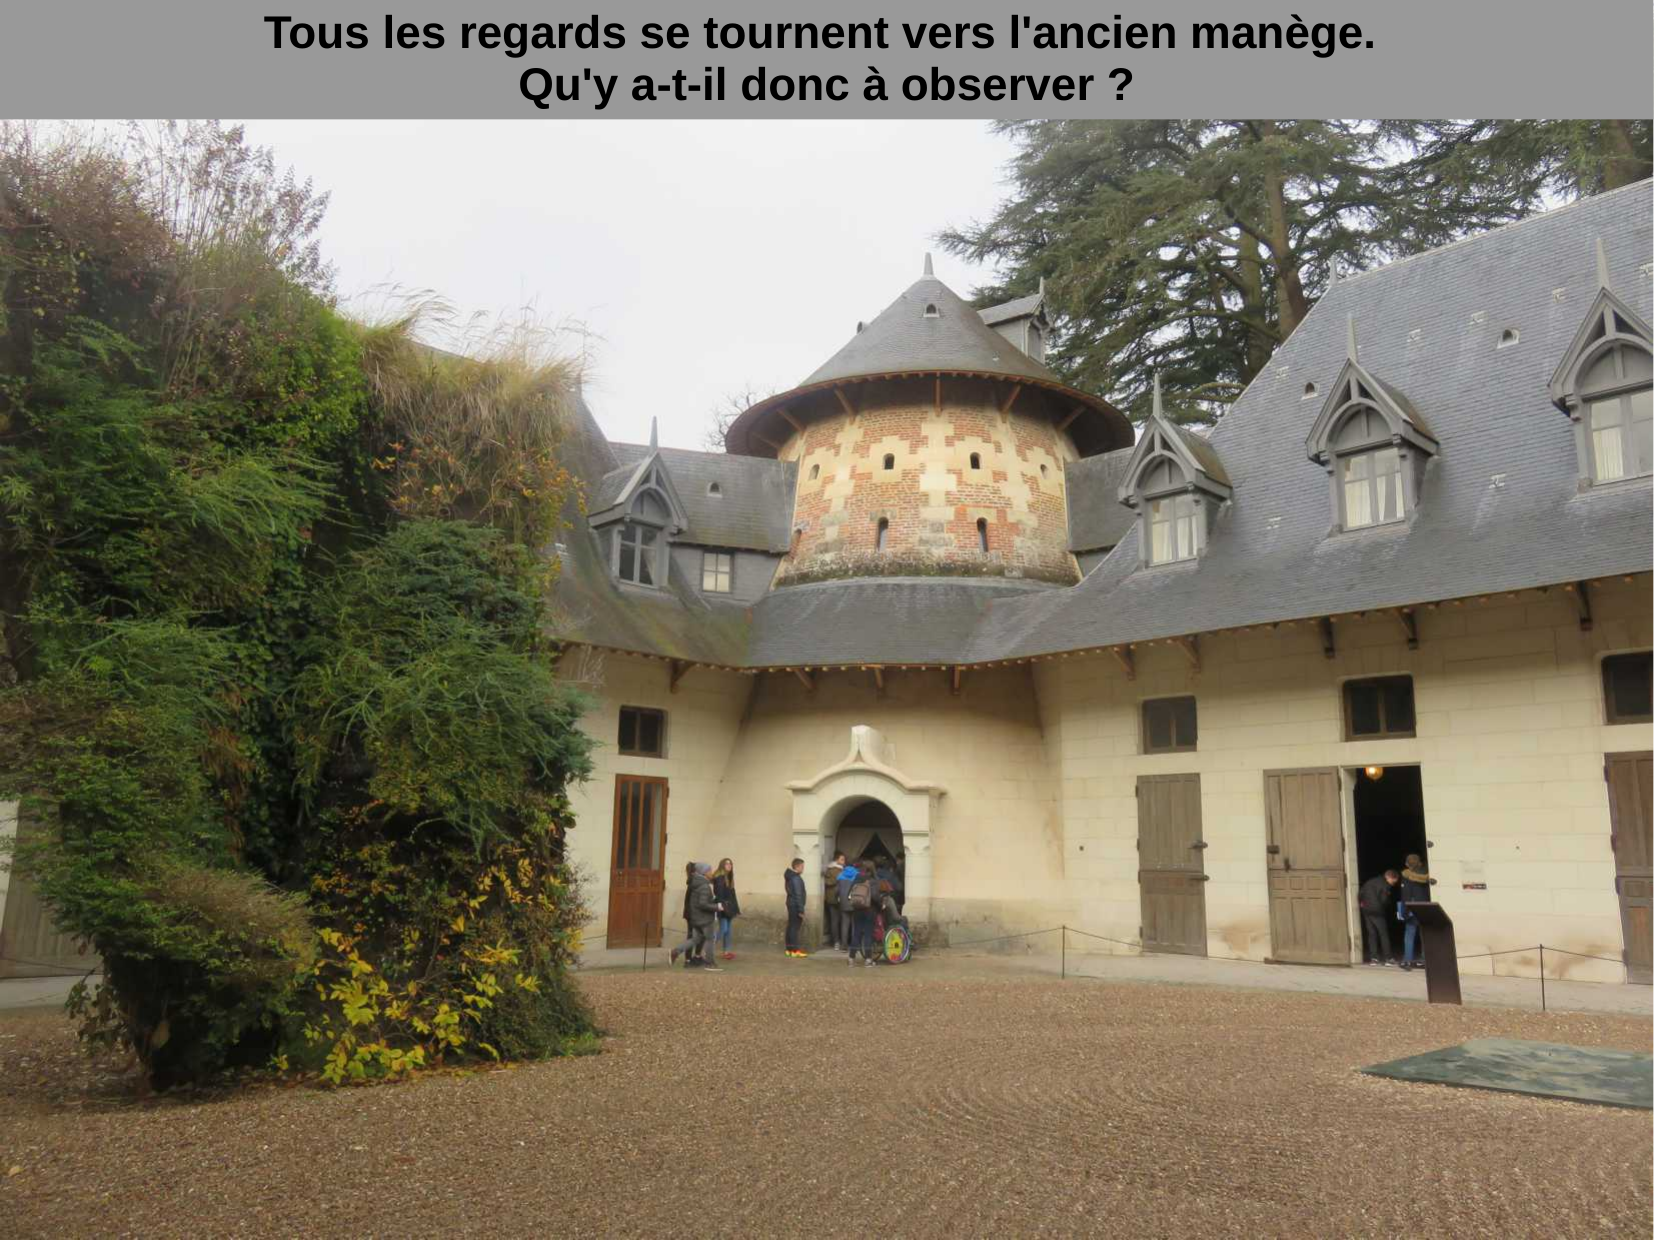

Tous les regards se tournent vers l'ancien manège.
Qu'y a-t-il donc à observer ?